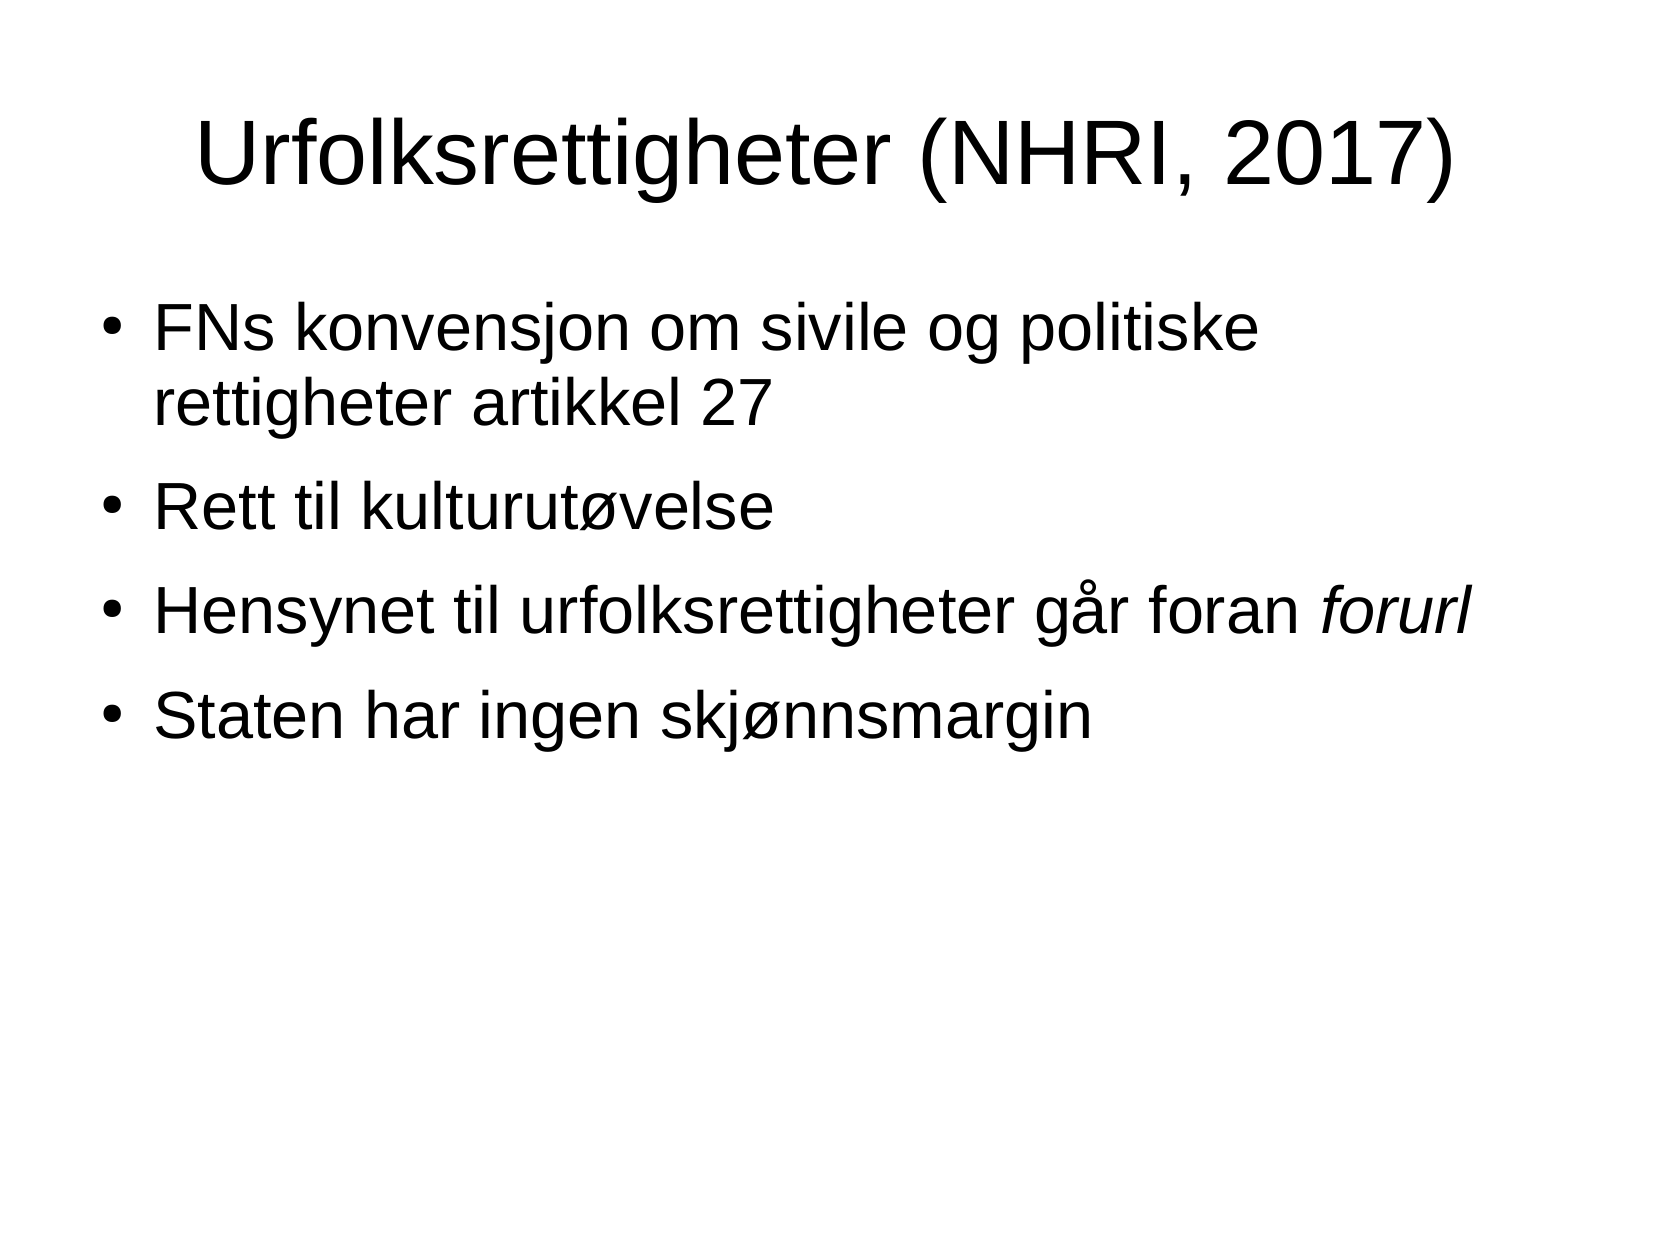

# Urfolksrettigheter (NHRI, 2017)
FNs konvensjon om sivile og politiske rettigheter artikkel 27
Rett til kulturutøvelse
Hensynet til urfolksrettigheter går foran forurl
Staten har ingen skjønnsmargin